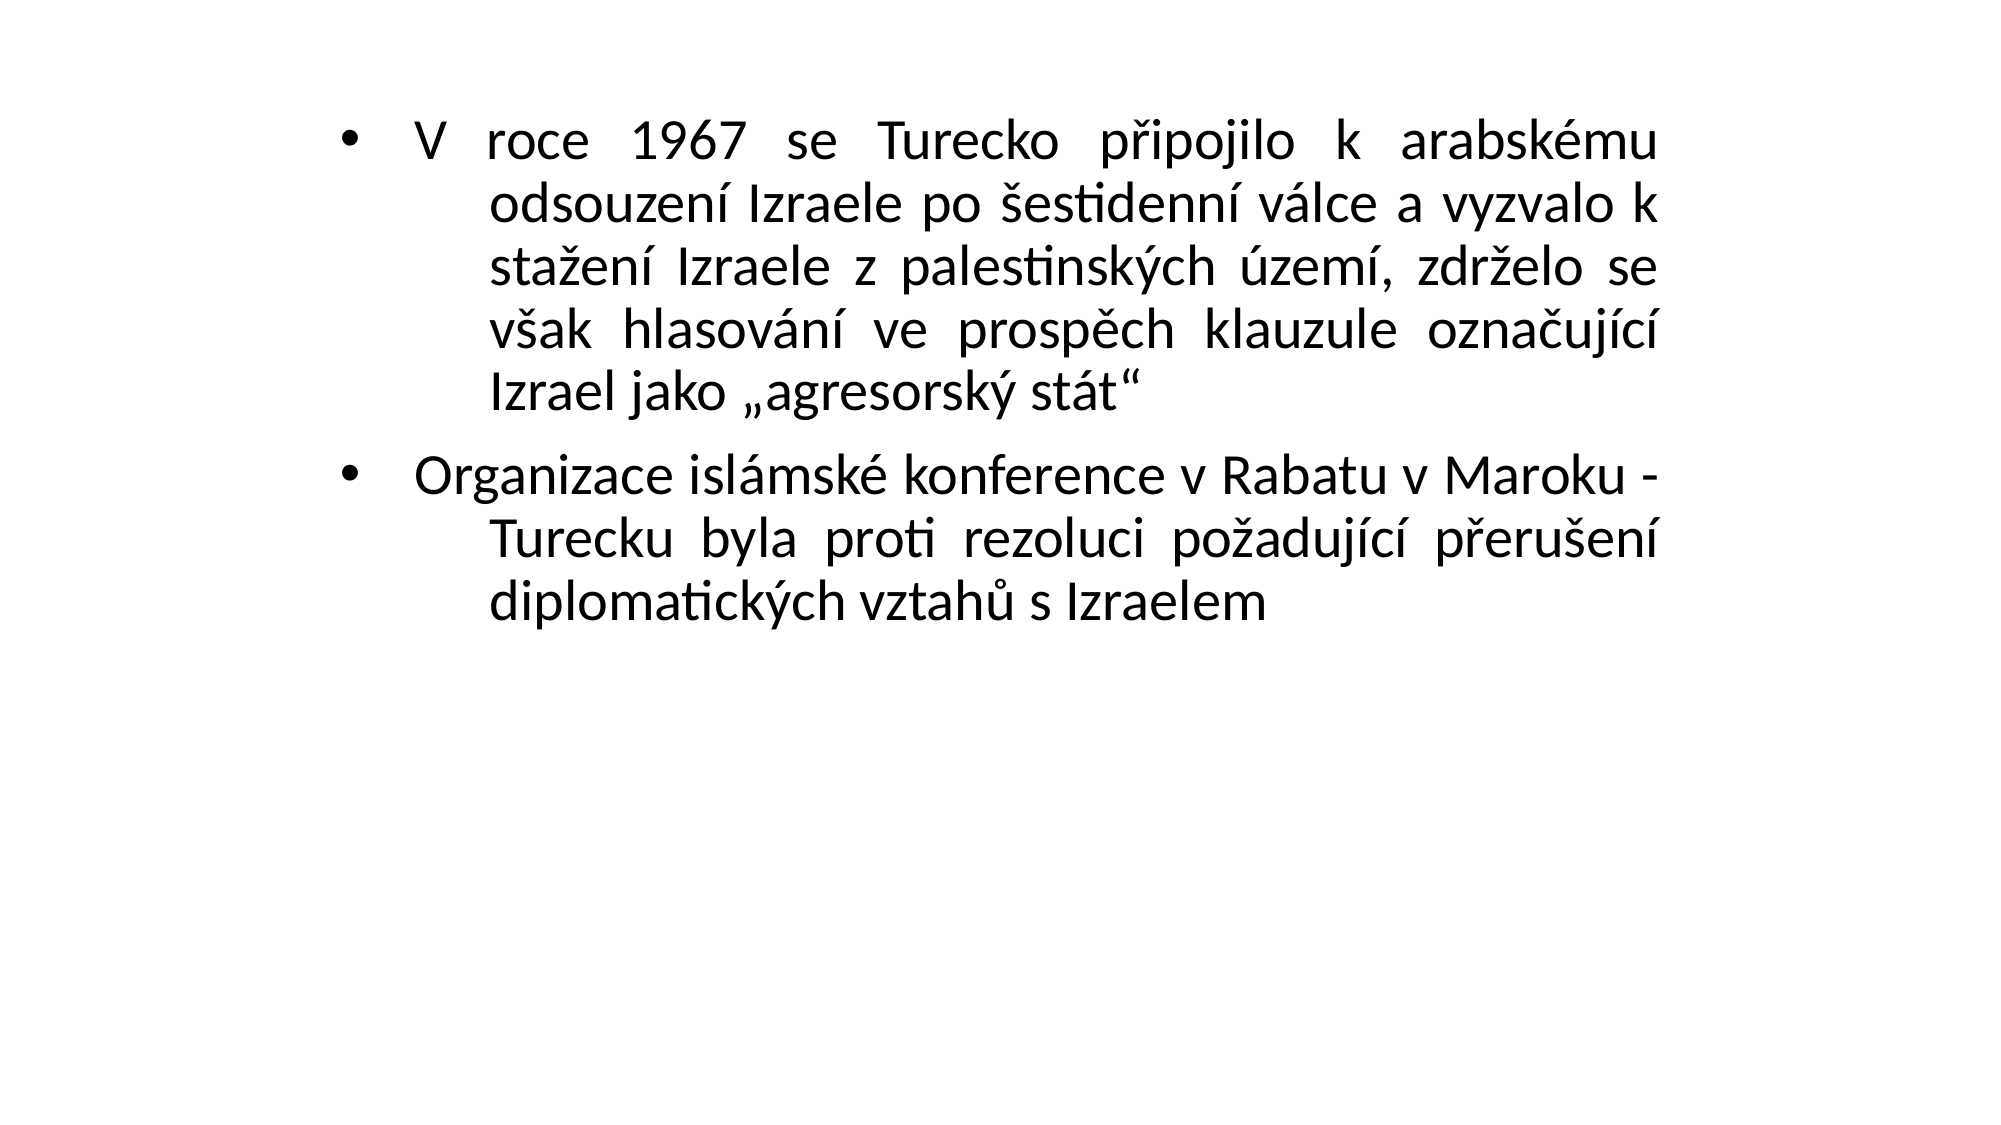

#
V roce 1967 se Turecko připojilo k arabskému odsouzení Izraele po šestidenní válce a vyzvalo k stažení Izraele z palestinských území, zdrželo se však hlasování ve prospěch klauzule označující Izrael jako „agresorský stát“
Organizace islámské konference v Rabatu v Maroku - Turecku byla proti rezoluci požadující přerušení diplomatických vztahů s Izraelem